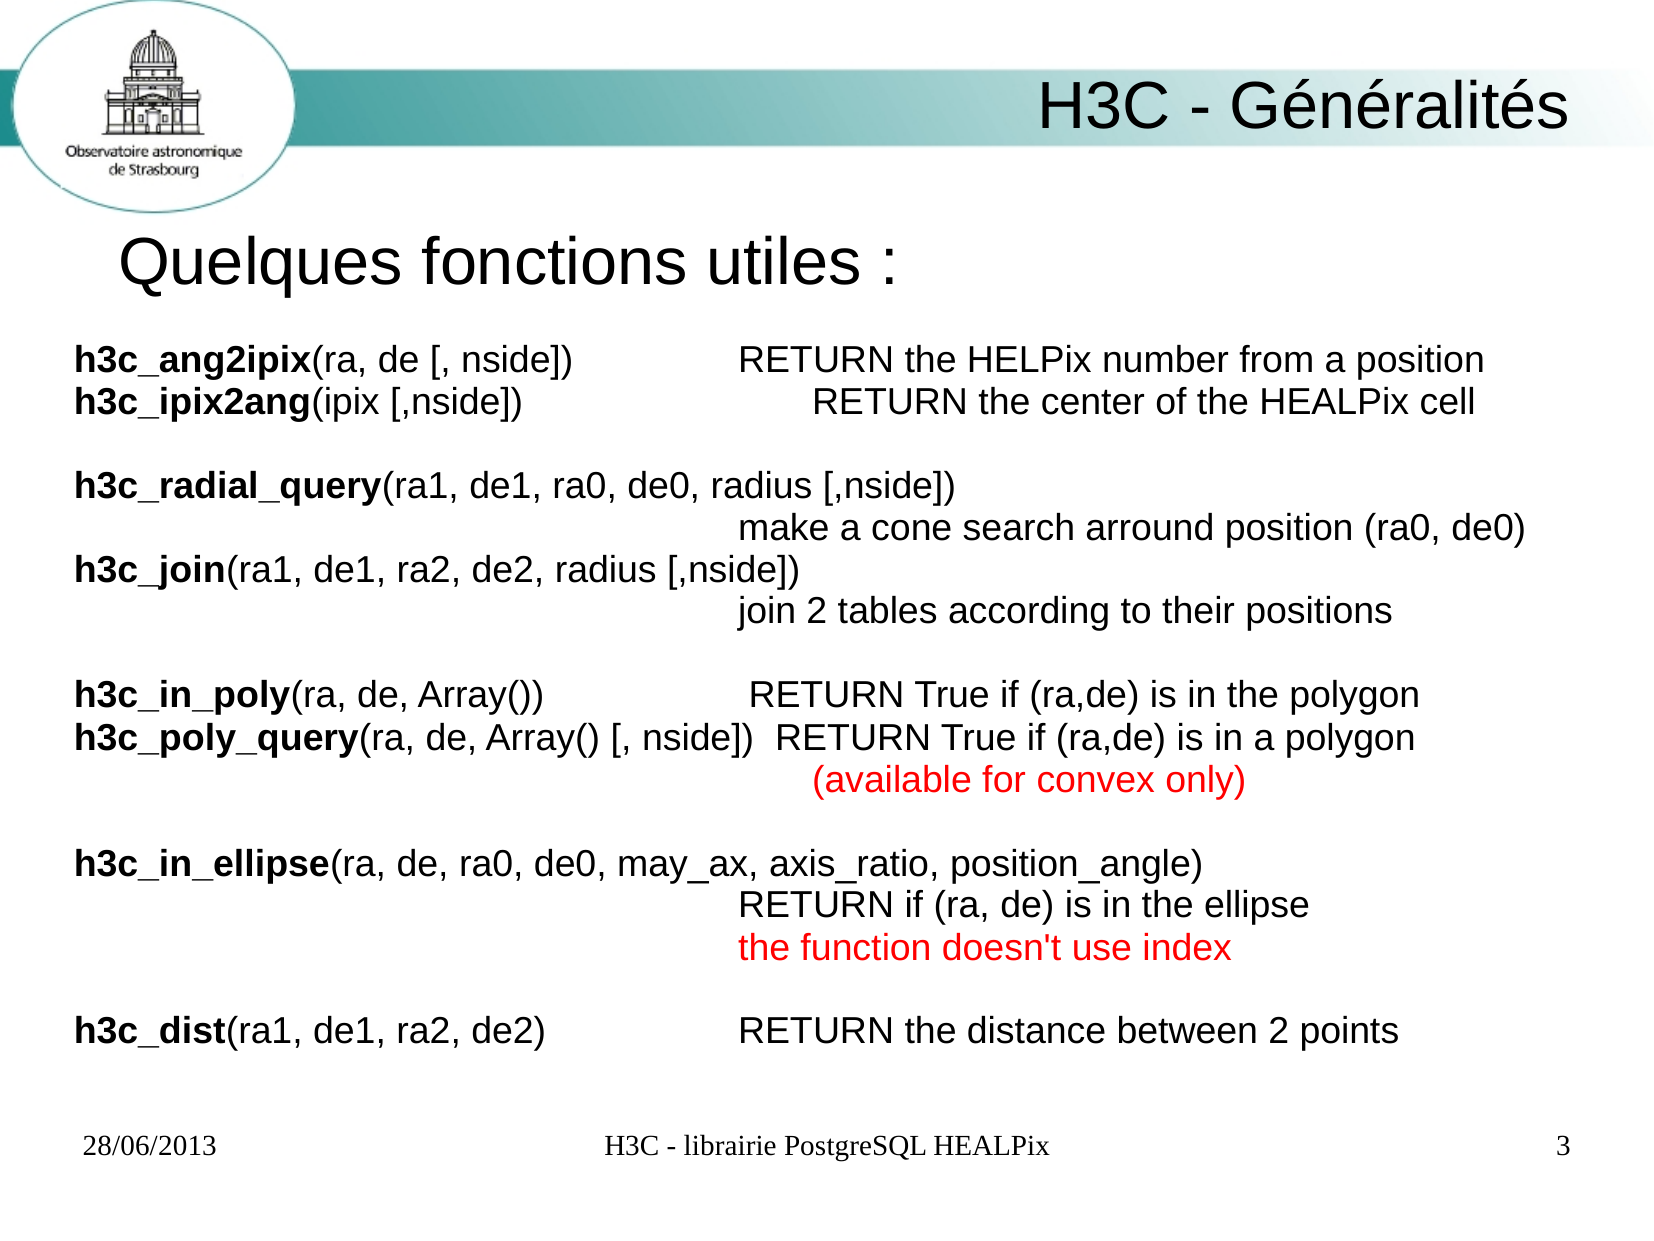

# H3C - Généralités
Quelques fonctions utiles :
h3c_ang2ipix(ra, de [, nside]) 		RETURN the HELPix number from a position
h3c_ipix2ang(ipix [,nside]) 			RETURN the center of the HEALPix cell
h3c_radial_query(ra1, de1, ra0, de0, radius [,nside])
 								make a cone search arround position (ra0, de0)
h3c_join(ra1, de1, ra2, de2, radius [,nside])
 								join 2 tables according to their positions
h3c_in_poly(ra, de, Array()) 			 RETURN True if (ra,de) is in the polygon
h3c_poly_query(ra, de, Array() [, nside]) RETURN True if (ra,de) is in a polygon
										(available for convex only)
h3c_in_ellipse(ra, de, ra0, de0, may_ax, axis_ratio, position_angle)
 								RETURN if (ra, de) is in the ellipse
	 								the function doesn't use index
h3c_dist(ra1, de1, ra2, de2) 			RETURN the distance between 2 points
28/06/2013
H3C - librairie PostgreSQL HEALPix
3